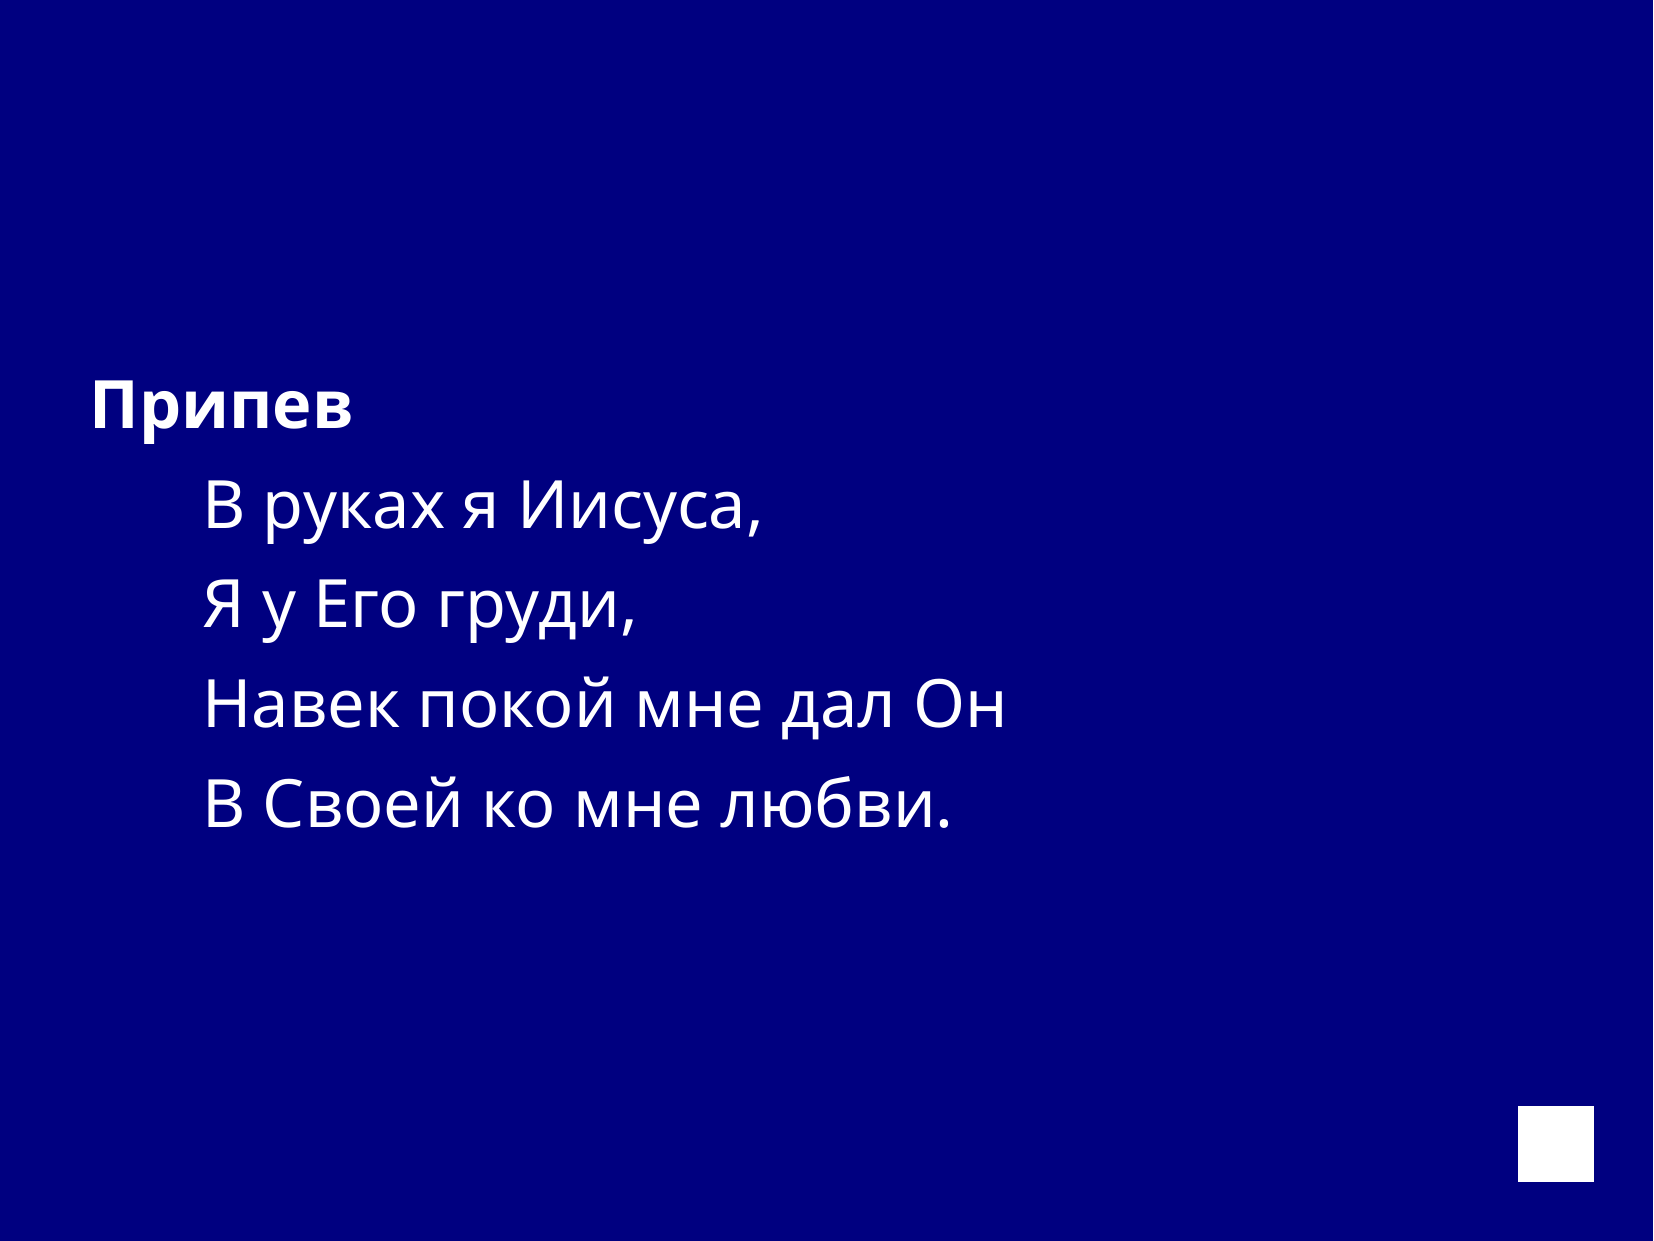

Припев
	В руках я Иисуса,
	Я у Его груди,
	Навек покой мне дал Он
	В Своей ко мне любви.